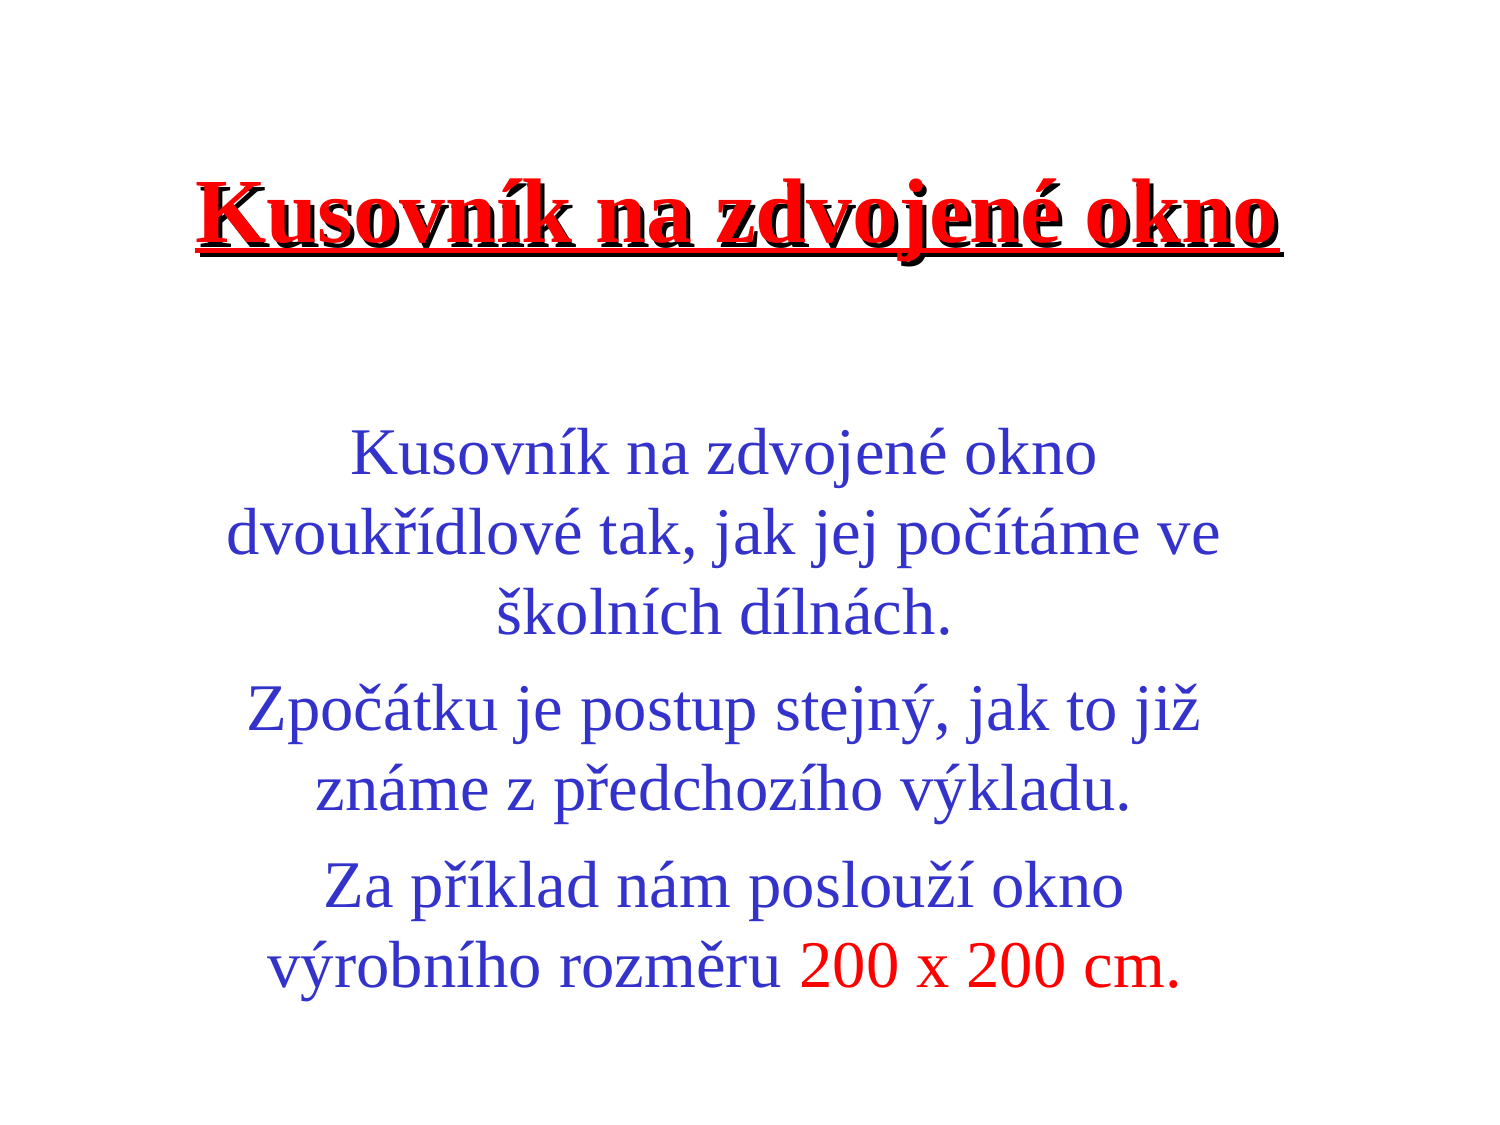

Kusovník na zdvojené okno
# Kusovník na zdvojené okno dvoukřídlové tak, jak jej počítáme ve školních dílnách.
Zpočátku je postup stejný, jak to již známe z předchozího výkladu.
Za příklad nám poslouží okno výrobního rozměru 200 x 200 cm.